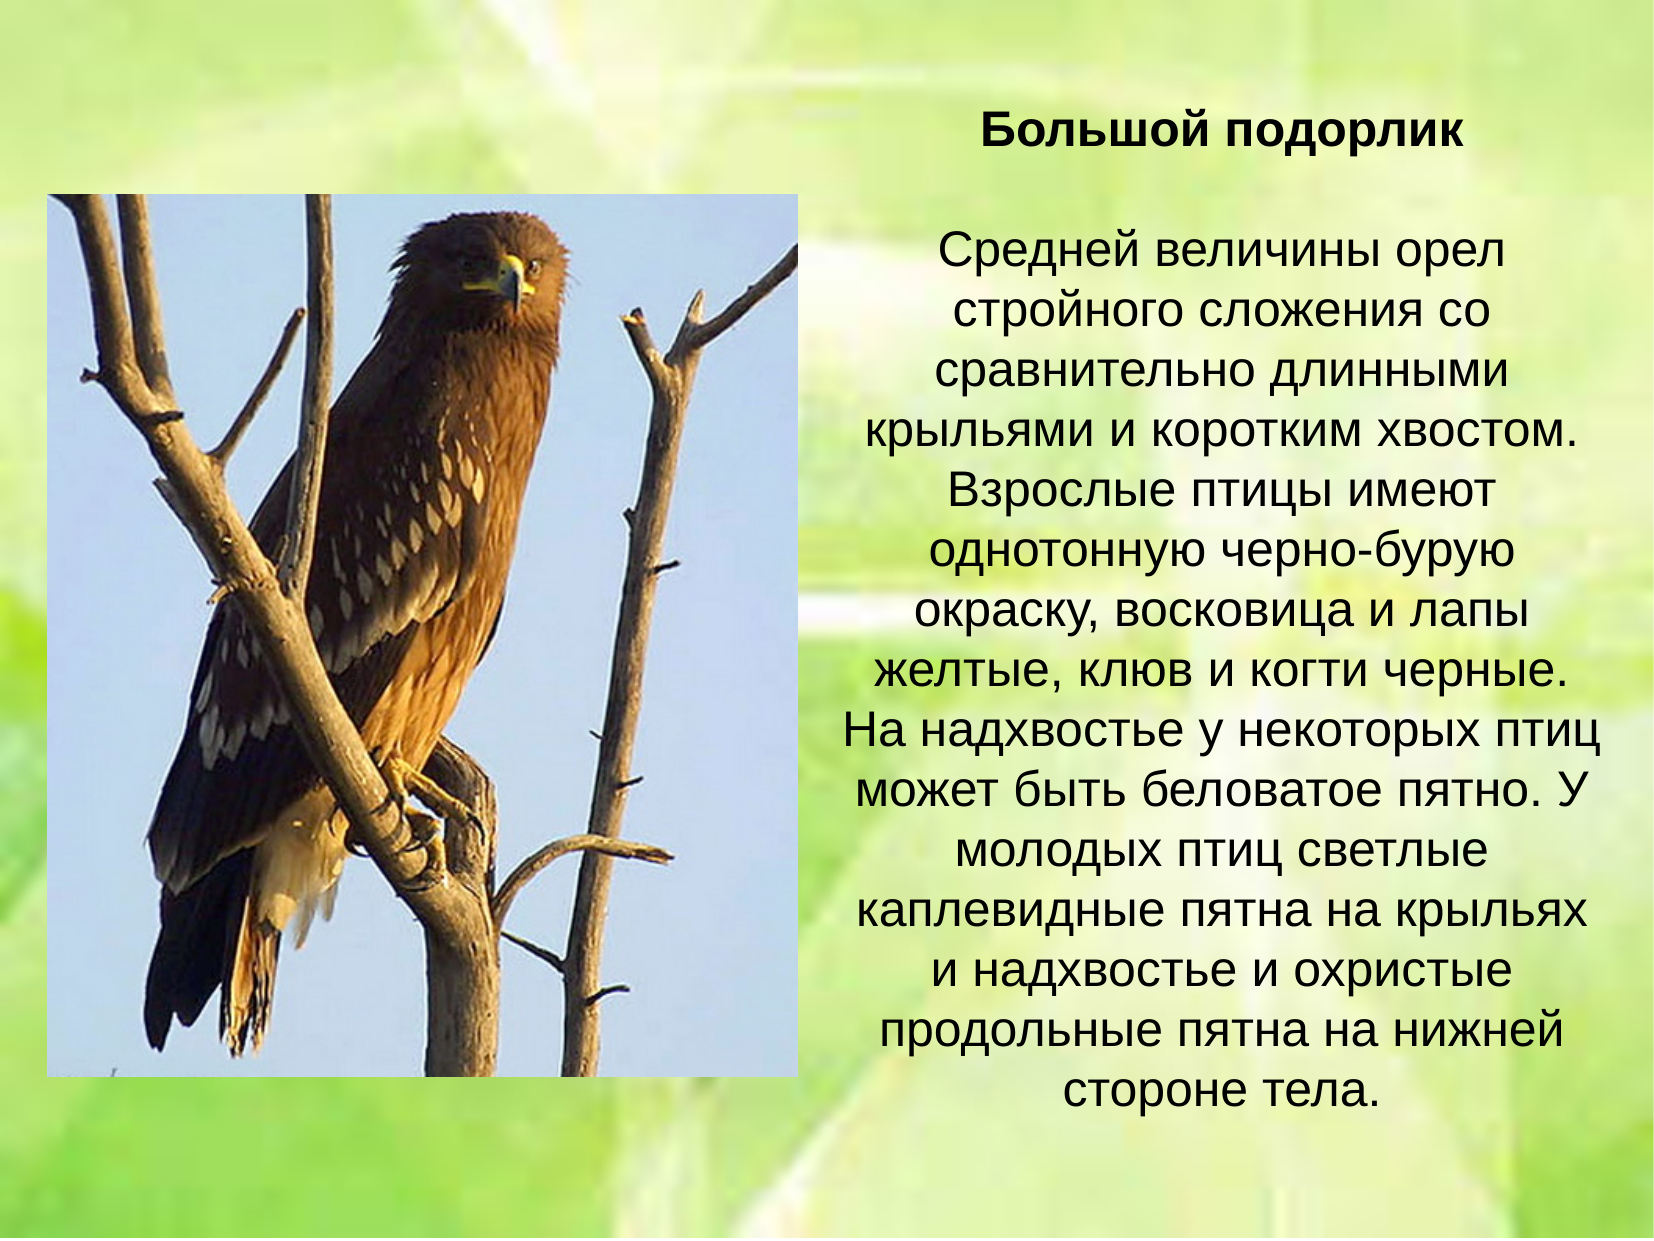

#
Большой подорлик
Средней величины орел стройного сложения со сравнительно длинными крыльями и коротким хвостом. Взрослые птицы имеют однотонную черно-бурую окраску, восковица и лапы желтые, клюв и когти черные. На надхвостье у некоторых птиц может быть беловатое пятно. У молодых птиц светлые каплевидные пятна на крыльях и надхвостье и охристые продольные пятна на нижней стороне тела.